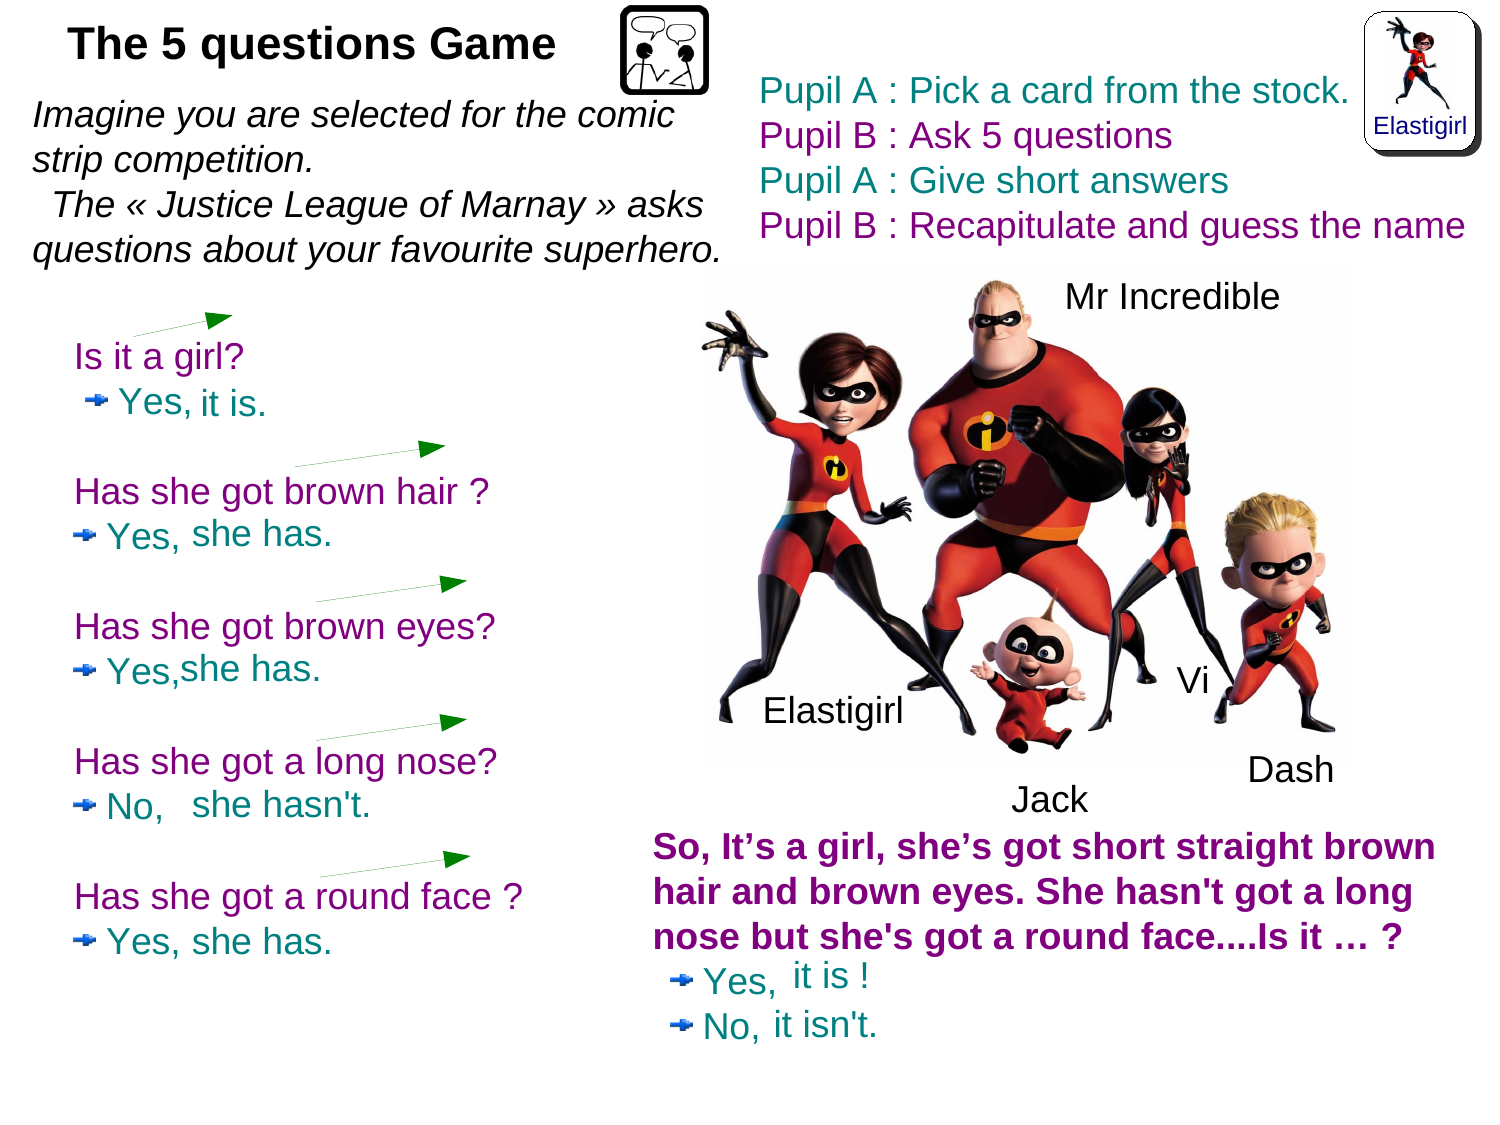

The 5 questions Game
Pupil A : Pick a card from the stock.
Pupil B : Ask 5 questions
Pupil A : Give short answers
Pupil B : Recapitulate and guess the name
Imagine you are selected for the comic strip competition.
The « Justice League of Marnay » asks questions about your favourite superhero.
Elastigirl
Mr Incredible
Is it a girl?
 Yes,
Has she got brown hair ?
 Yes,
Has she got brown eyes?
 Yes,
Has she got a long nose?
 No,
Has she got a round face ?
 Yes,
it is.
she has.
she has.
Vi
Elastigirl
Dash
Jack
she hasn't.
So, It’s a girl, she’s got short straight brown hair and brown eyes. She hasn't got a long nose but she's got a round face....Is it … ?
 Yes,
 No,
she has.
 it is !
it isn't.